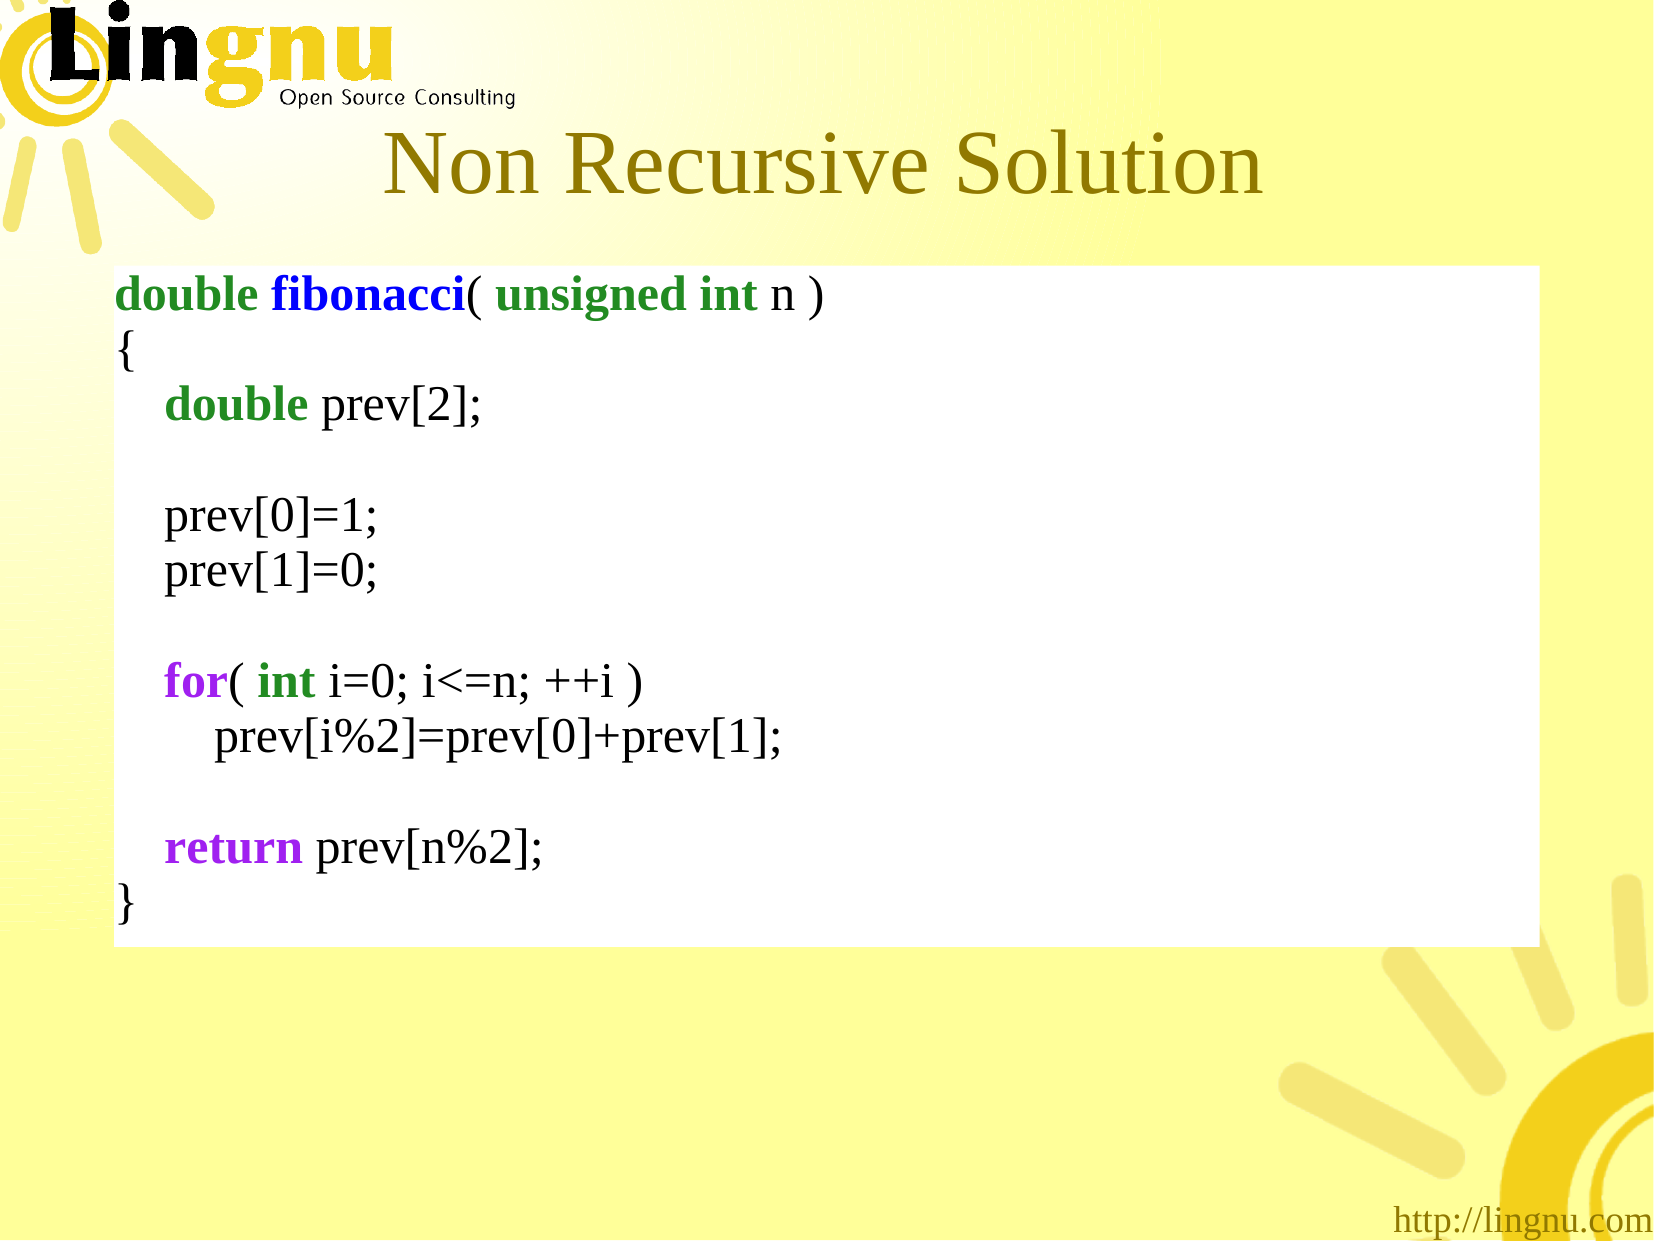

# Non Recursive Solution
double fibonacci( unsigned int n )
{
 double prev[2];
 prev[0]=1;
 prev[1]=0;
 for( int i=0; i<=n; ++i )
 prev[i%2]=prev[0]+prev[1];
 return prev[n%2];
}